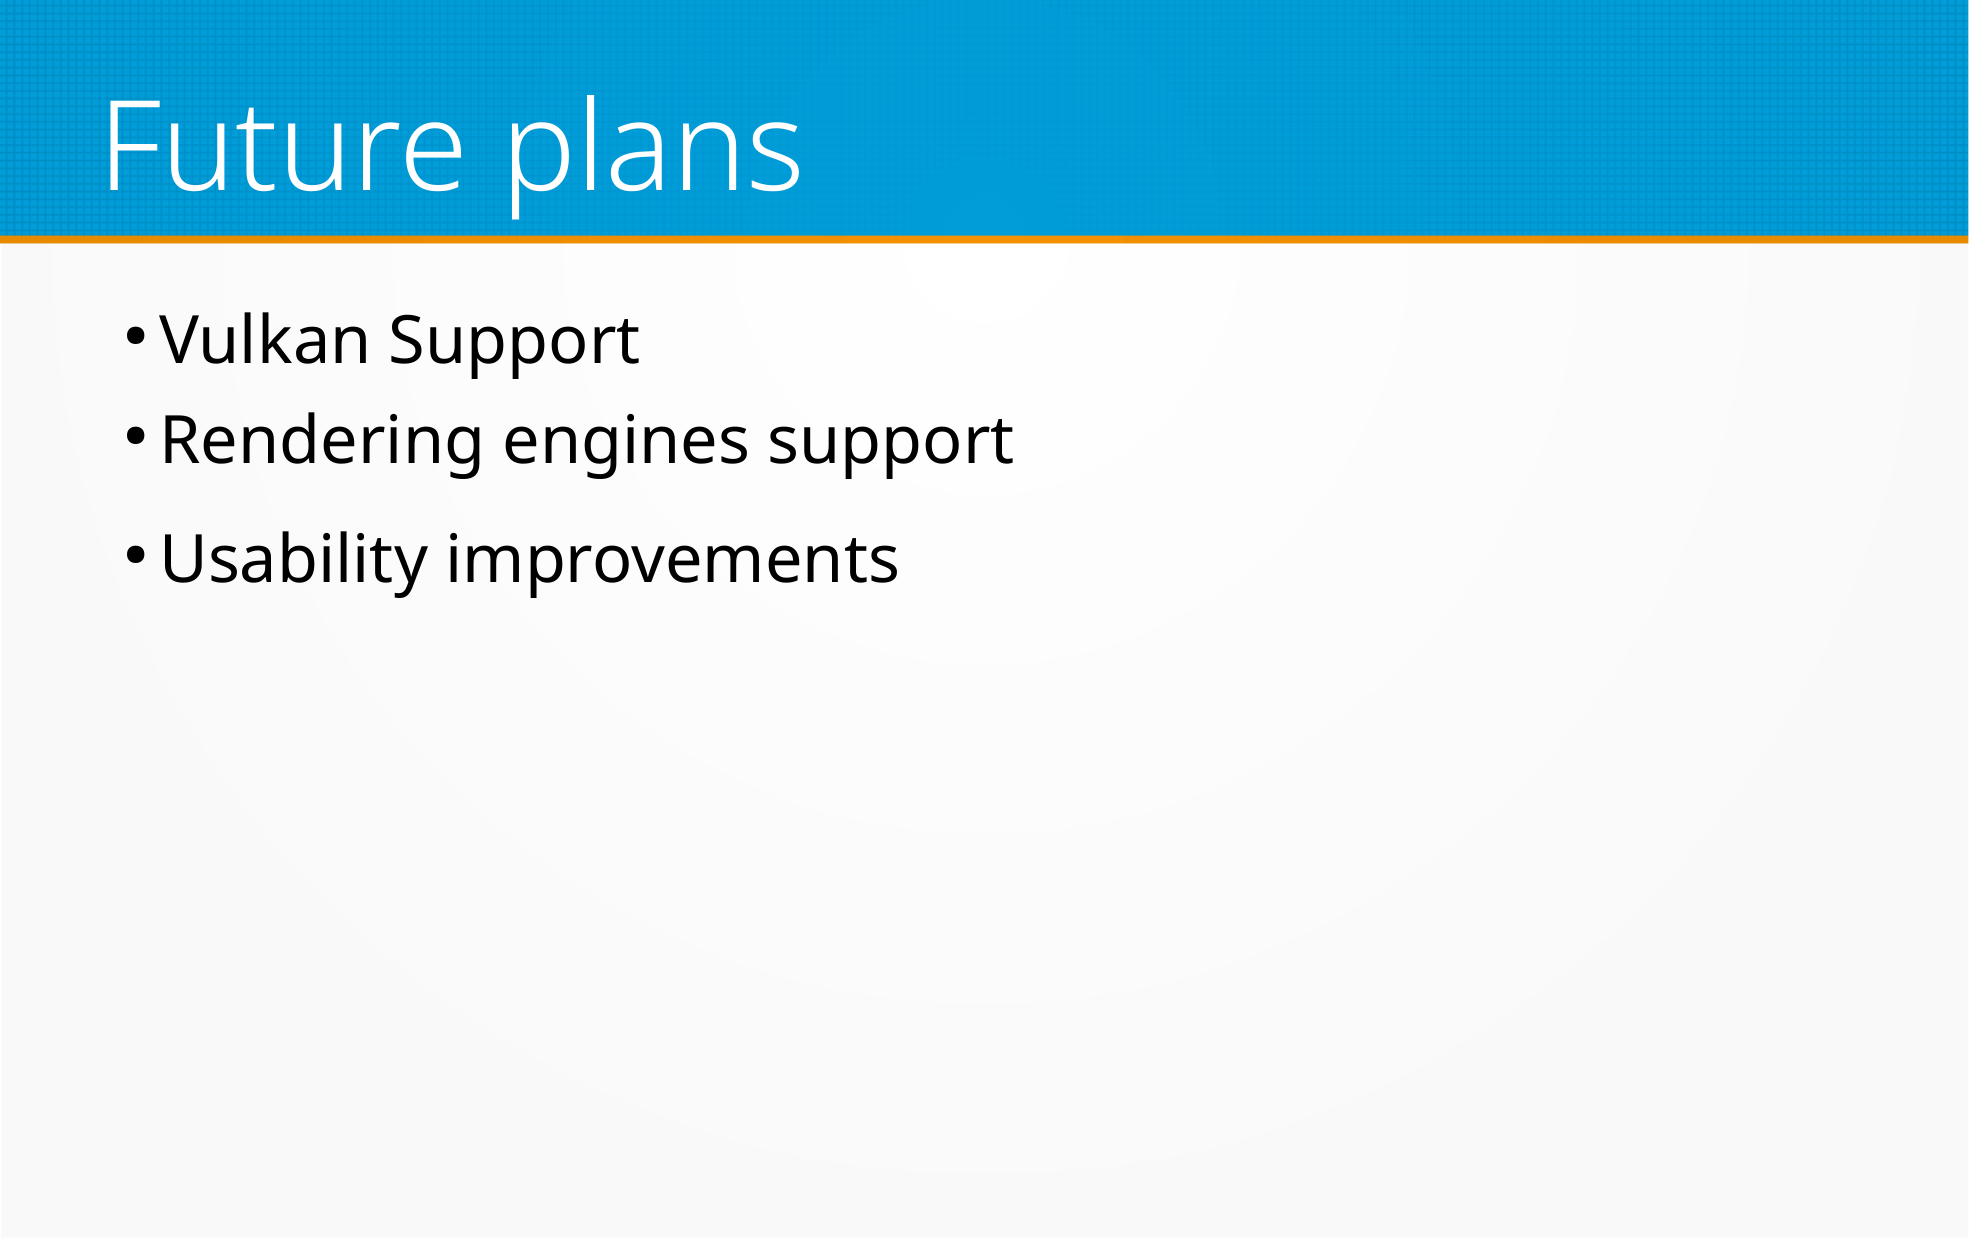

# Future plans
Vulkan Support
Rendering engines support
Usability improvements